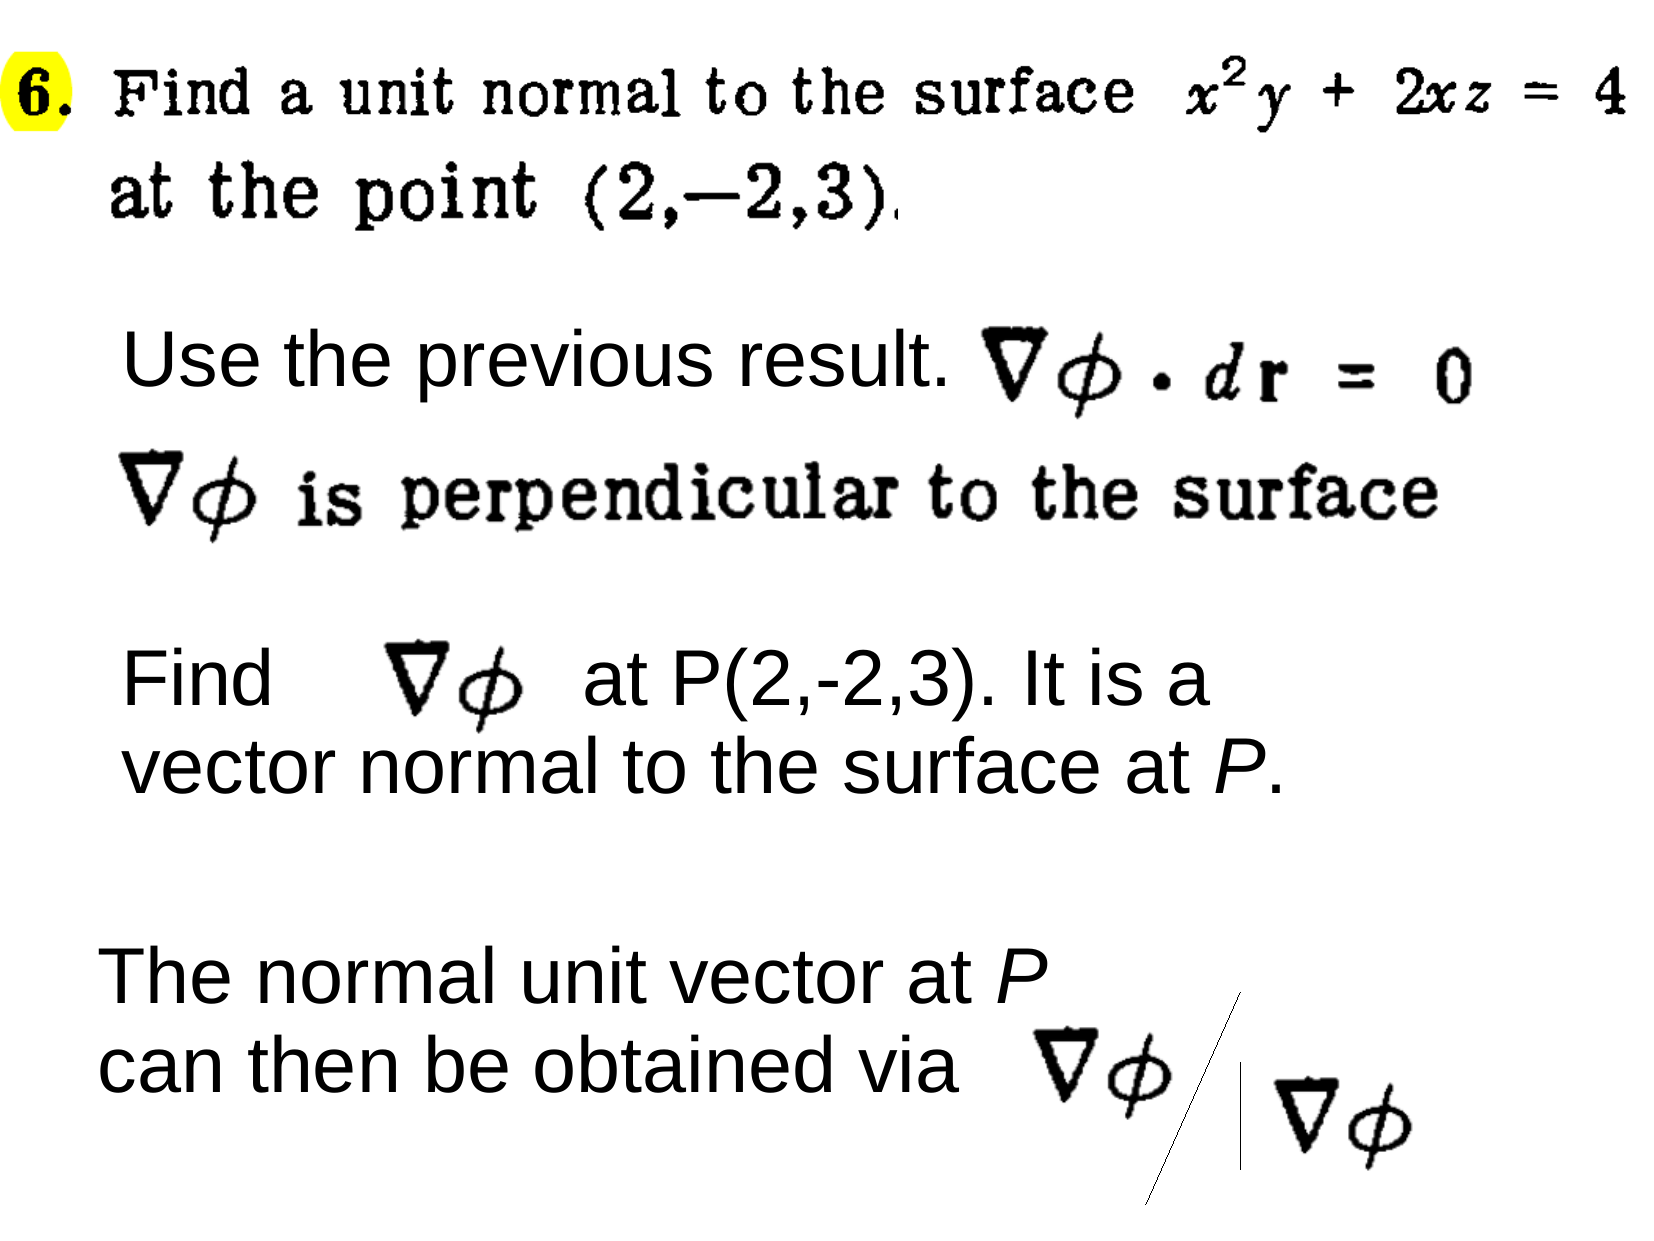

Use the previous result.
Find at P(2,-2,3). It is a vector normal to the surface at P.
The normal unit vector at P can then be obtained via